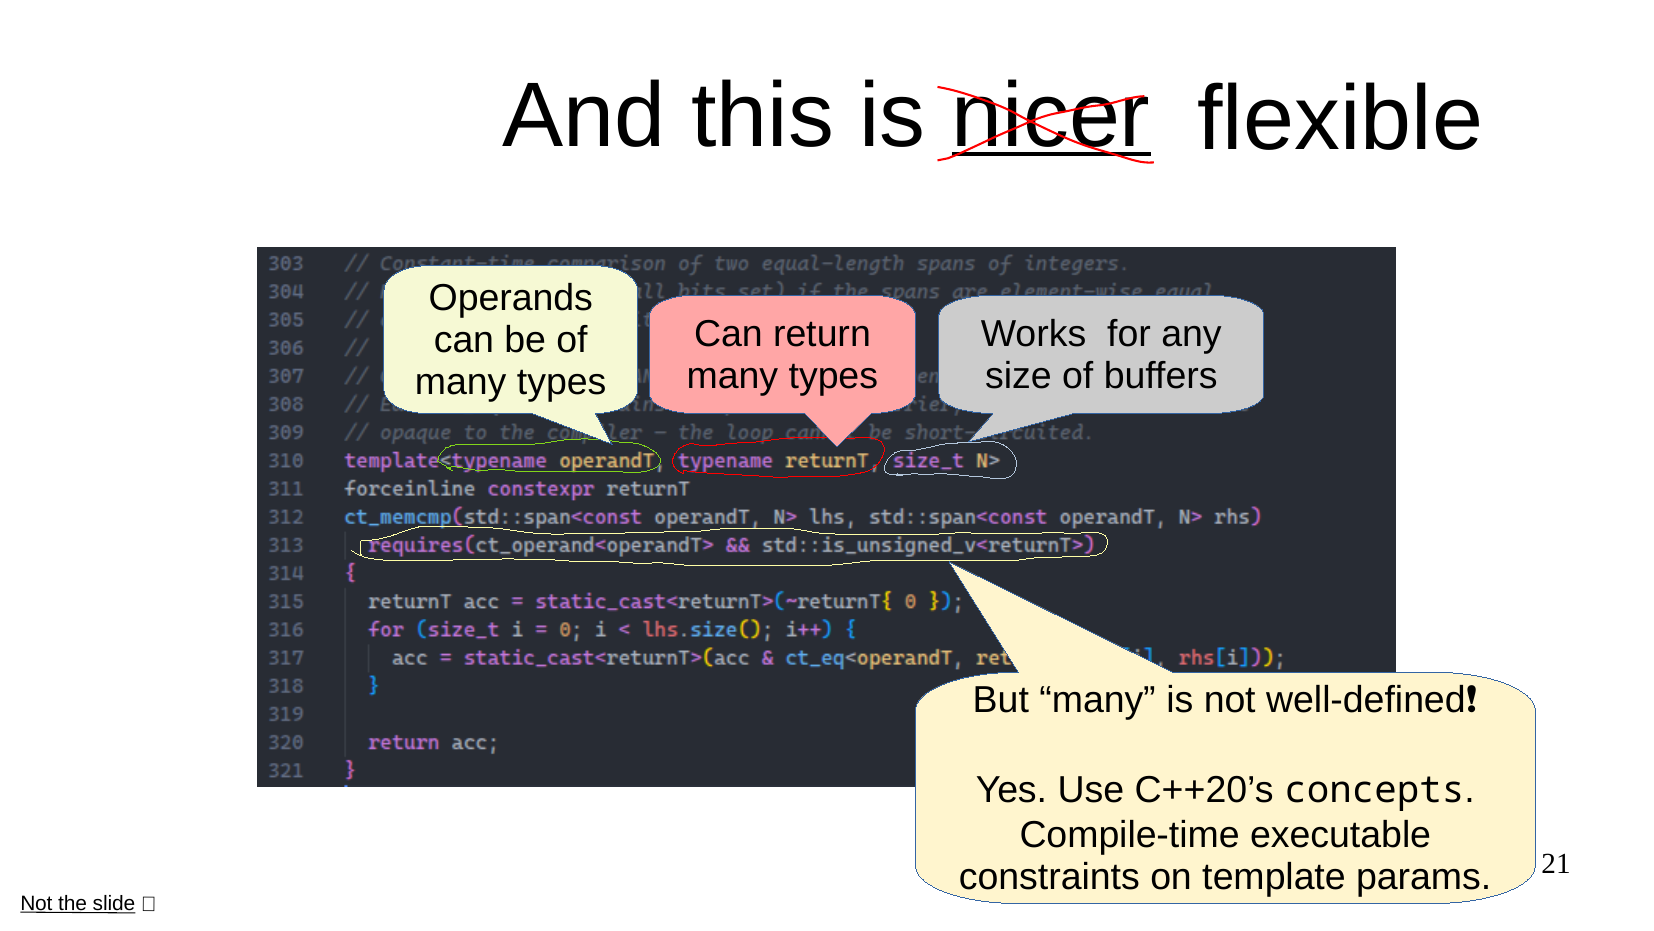

# And this is nicer
flexible
Operands can be of many types
Can return many types
Works for any size of buffers
But “many” is not well-defined❗
Yes. Use C++20’s concepts. Compile-time executable constraints on template params.
21
Not the slide 😬